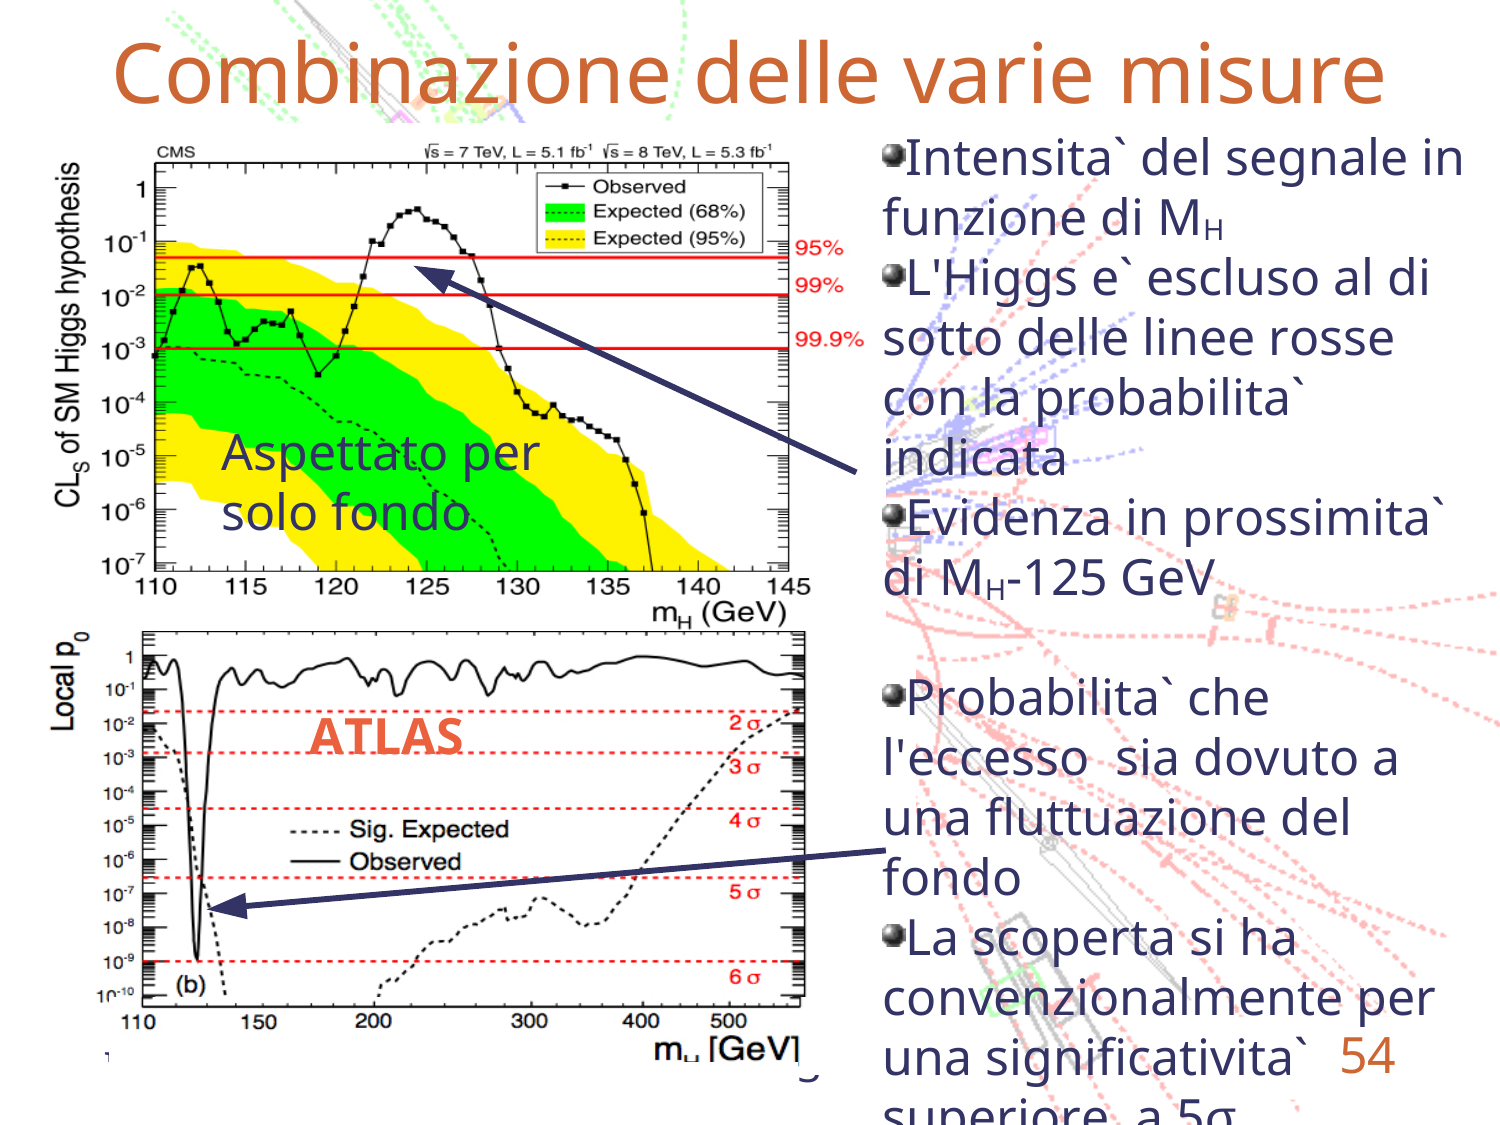

# Combinazione delle varie misure
Intensita` del segnale in funzione di MH
L'Higgs e` escluso al di sotto delle linee rosse con la probabilita` indicata
Evidenza in prossimita` di MH-125 GeV
Probabilita` che l'eccesso sia dovuto a una fluttuazione del fondo
La scoperta si ha convenzionalmente per una significativita` superiore a 5σ
Aspettato per solo fondo
ATLAS
54